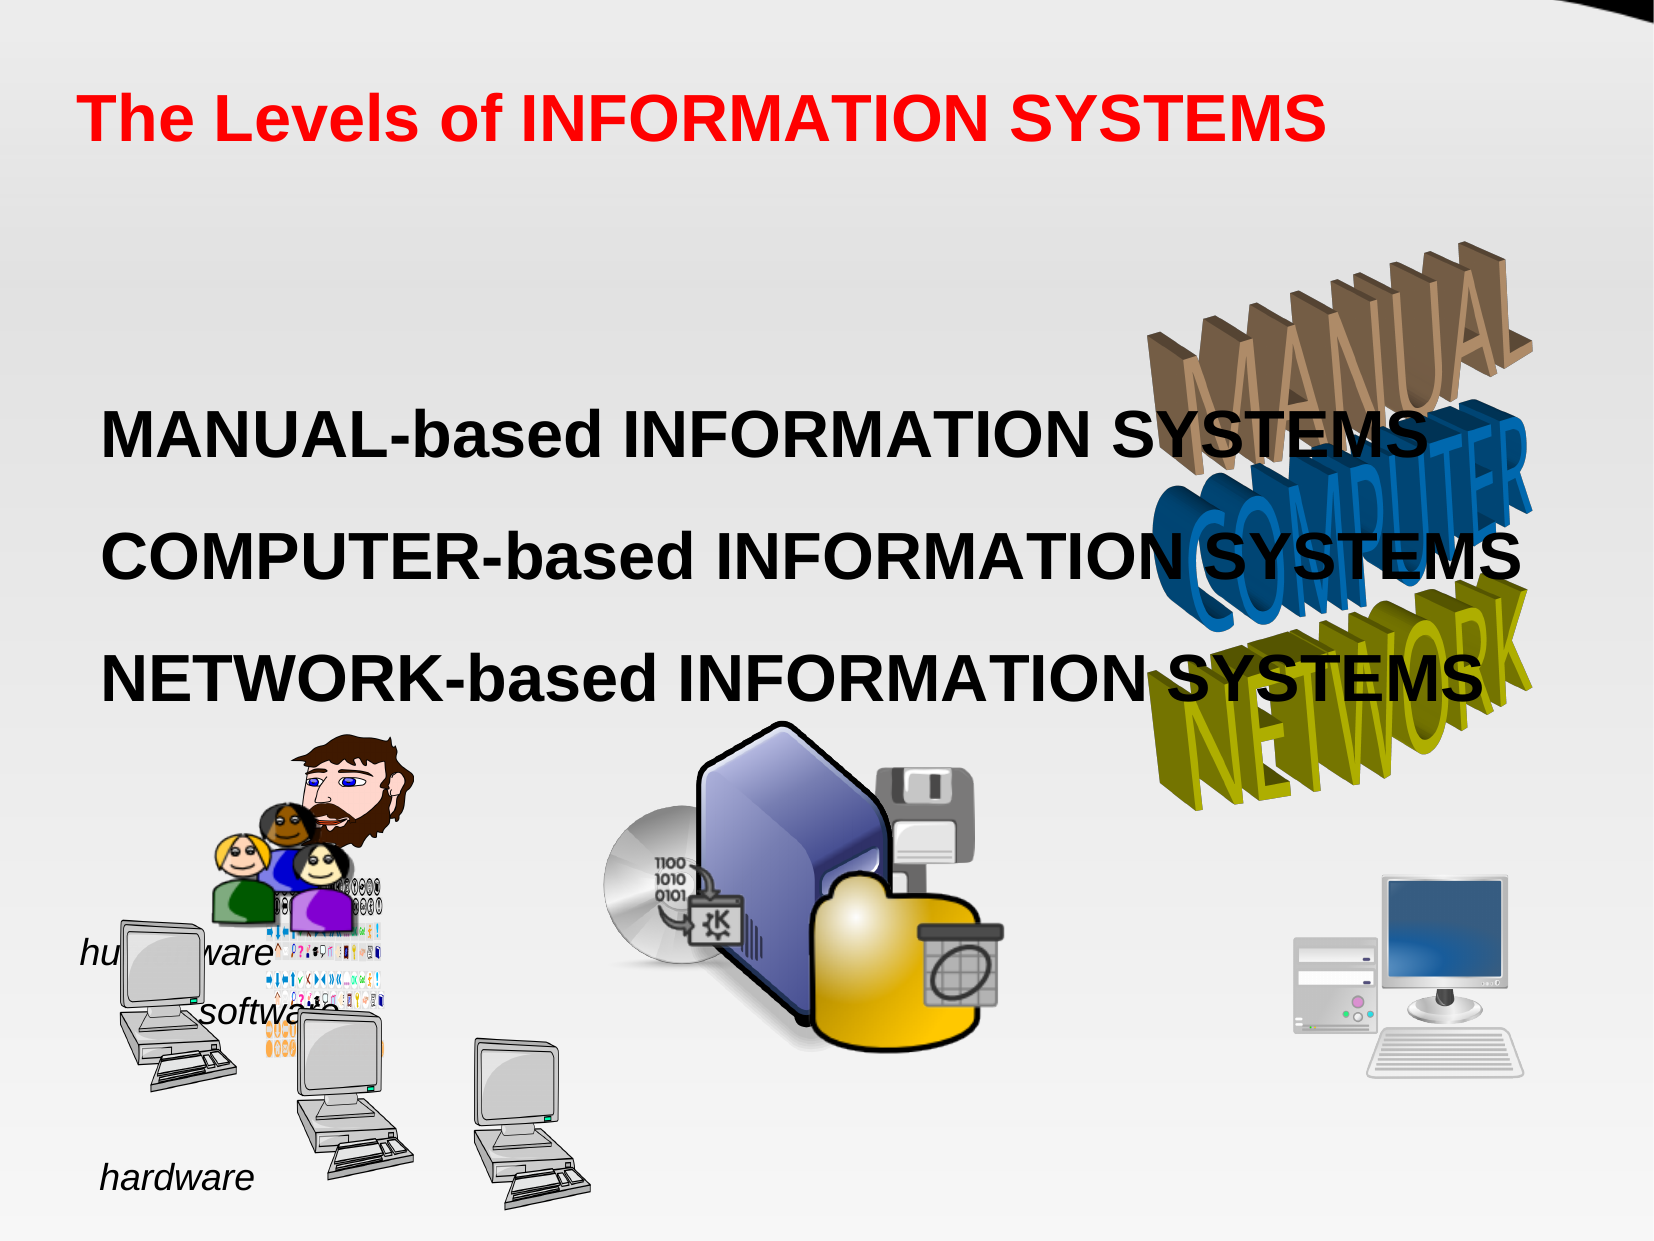

# The Levels of INFORMATION SYSTEMS
MANUAL
MANUAL-based INFORMATION SYSTEMS
COMPUTER-based INFORMATION SYSTEMS
NETWORK-based INFORMATION SYSTEMS
COMPUTER
NETWORK
humanware
software
hardware